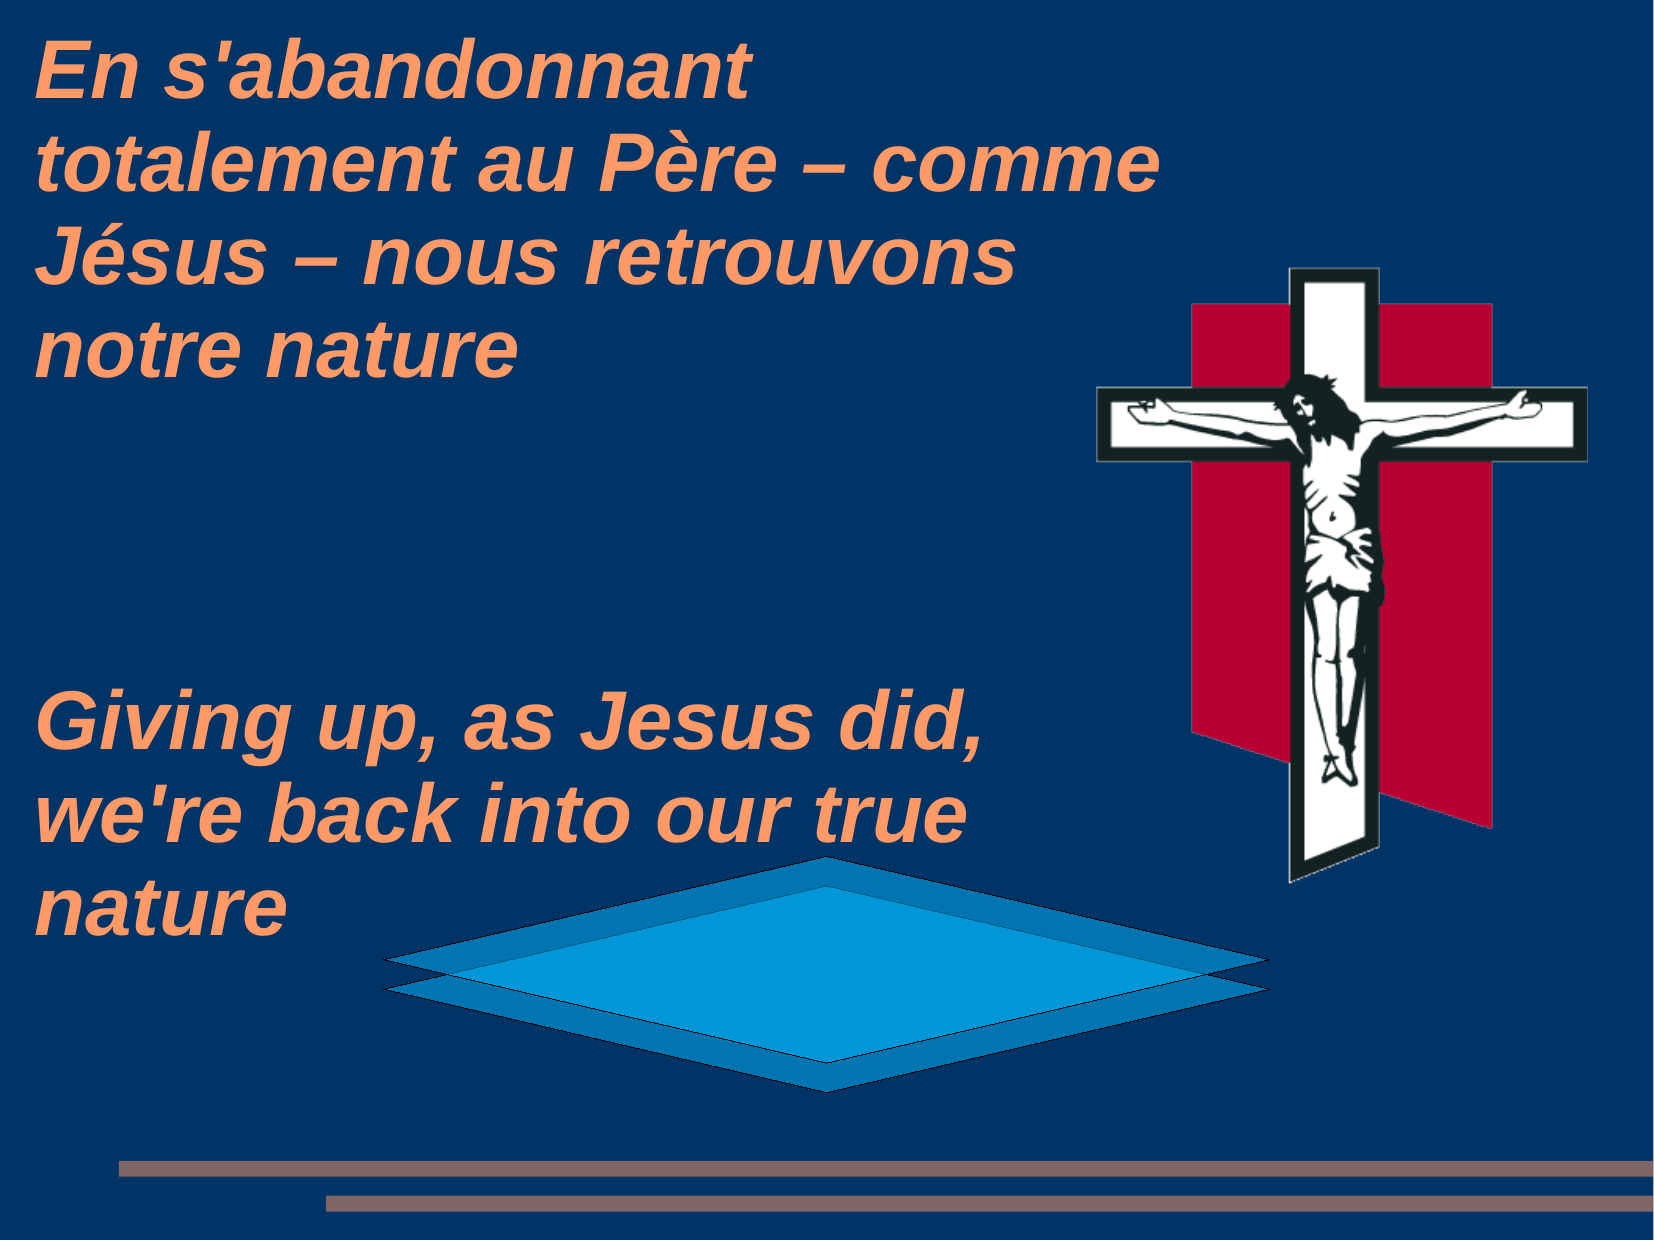

# En s'abandonnant totalement au Père – comme Jésus – nous retrouvons notre nature Giving up, as Jesus did, we're back into our true nature